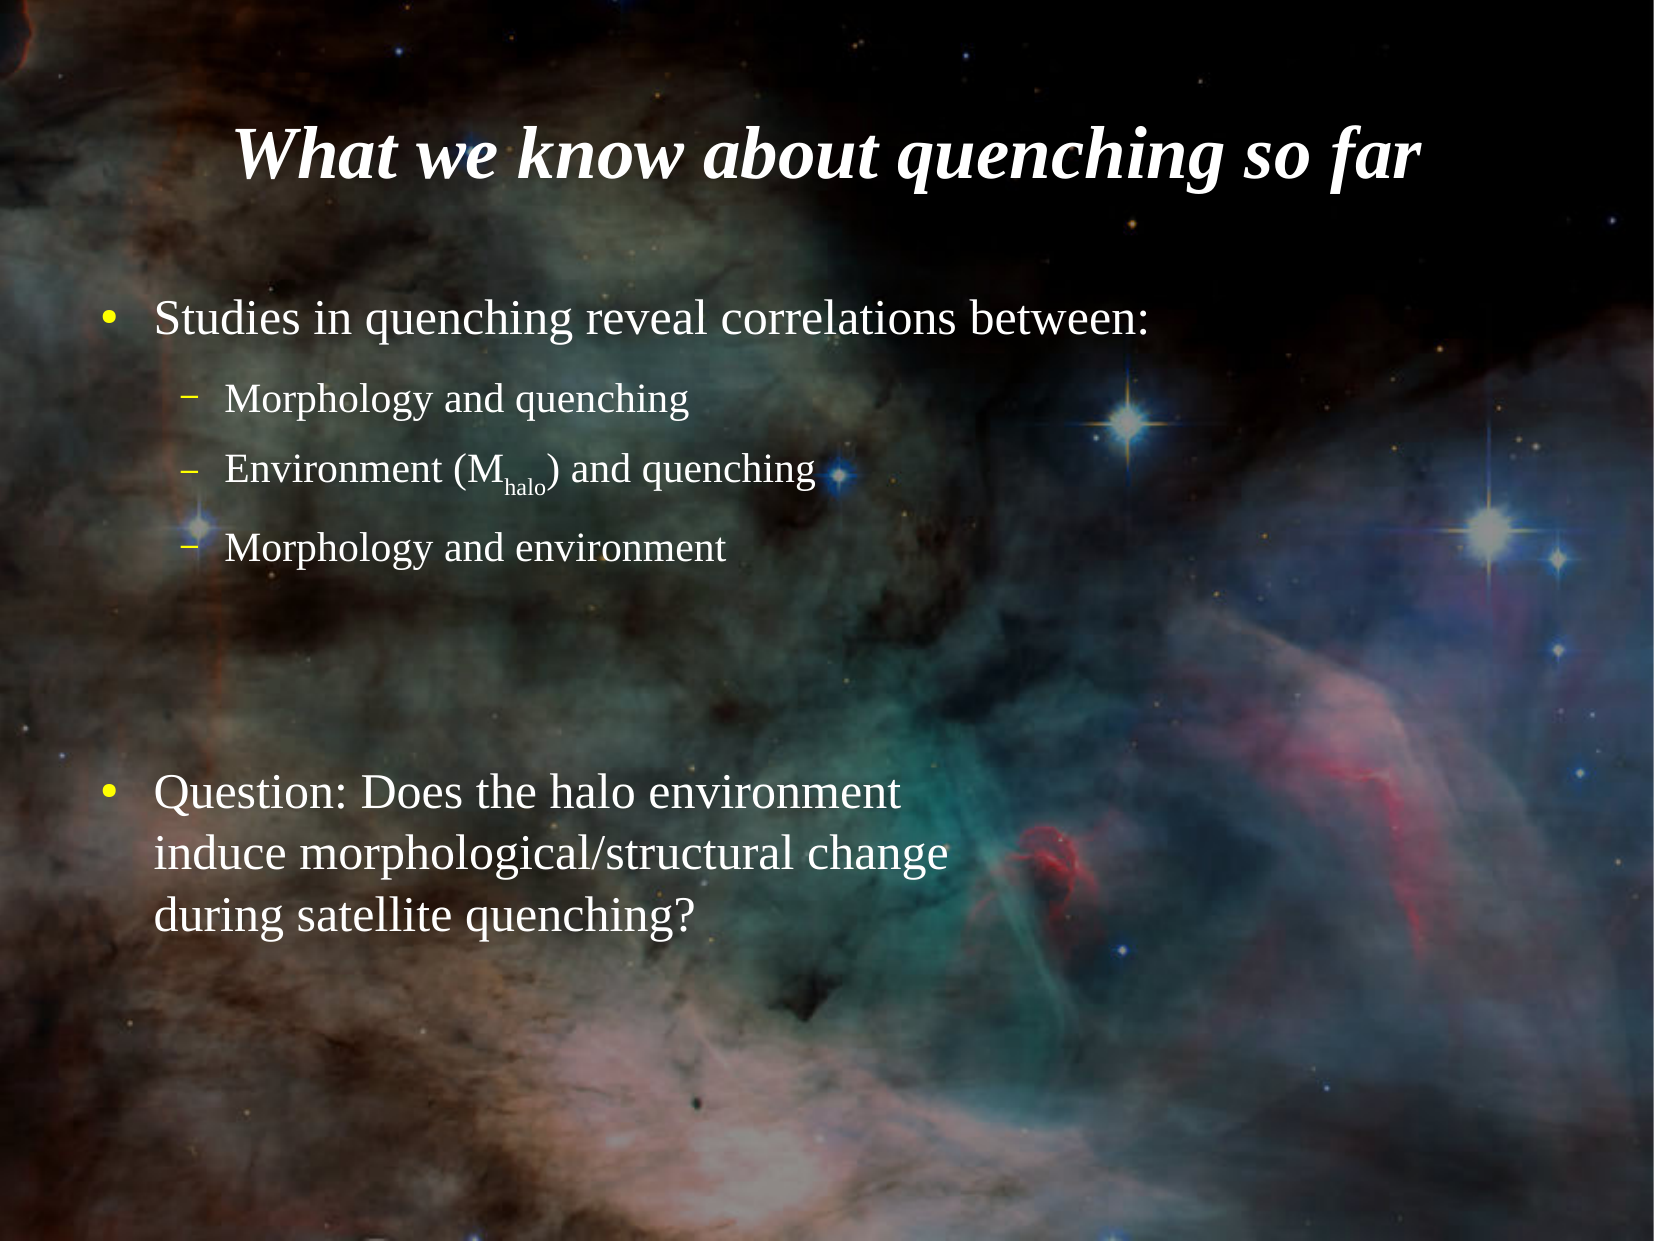

# What we know about quenching so far
Studies in quenching reveal correlations between:
Morphology and quenching
Environment (Mhalo) and quenching
Morphology and environment
Question: Does the halo environment
induce morphological/structural change
during satellite quenching?